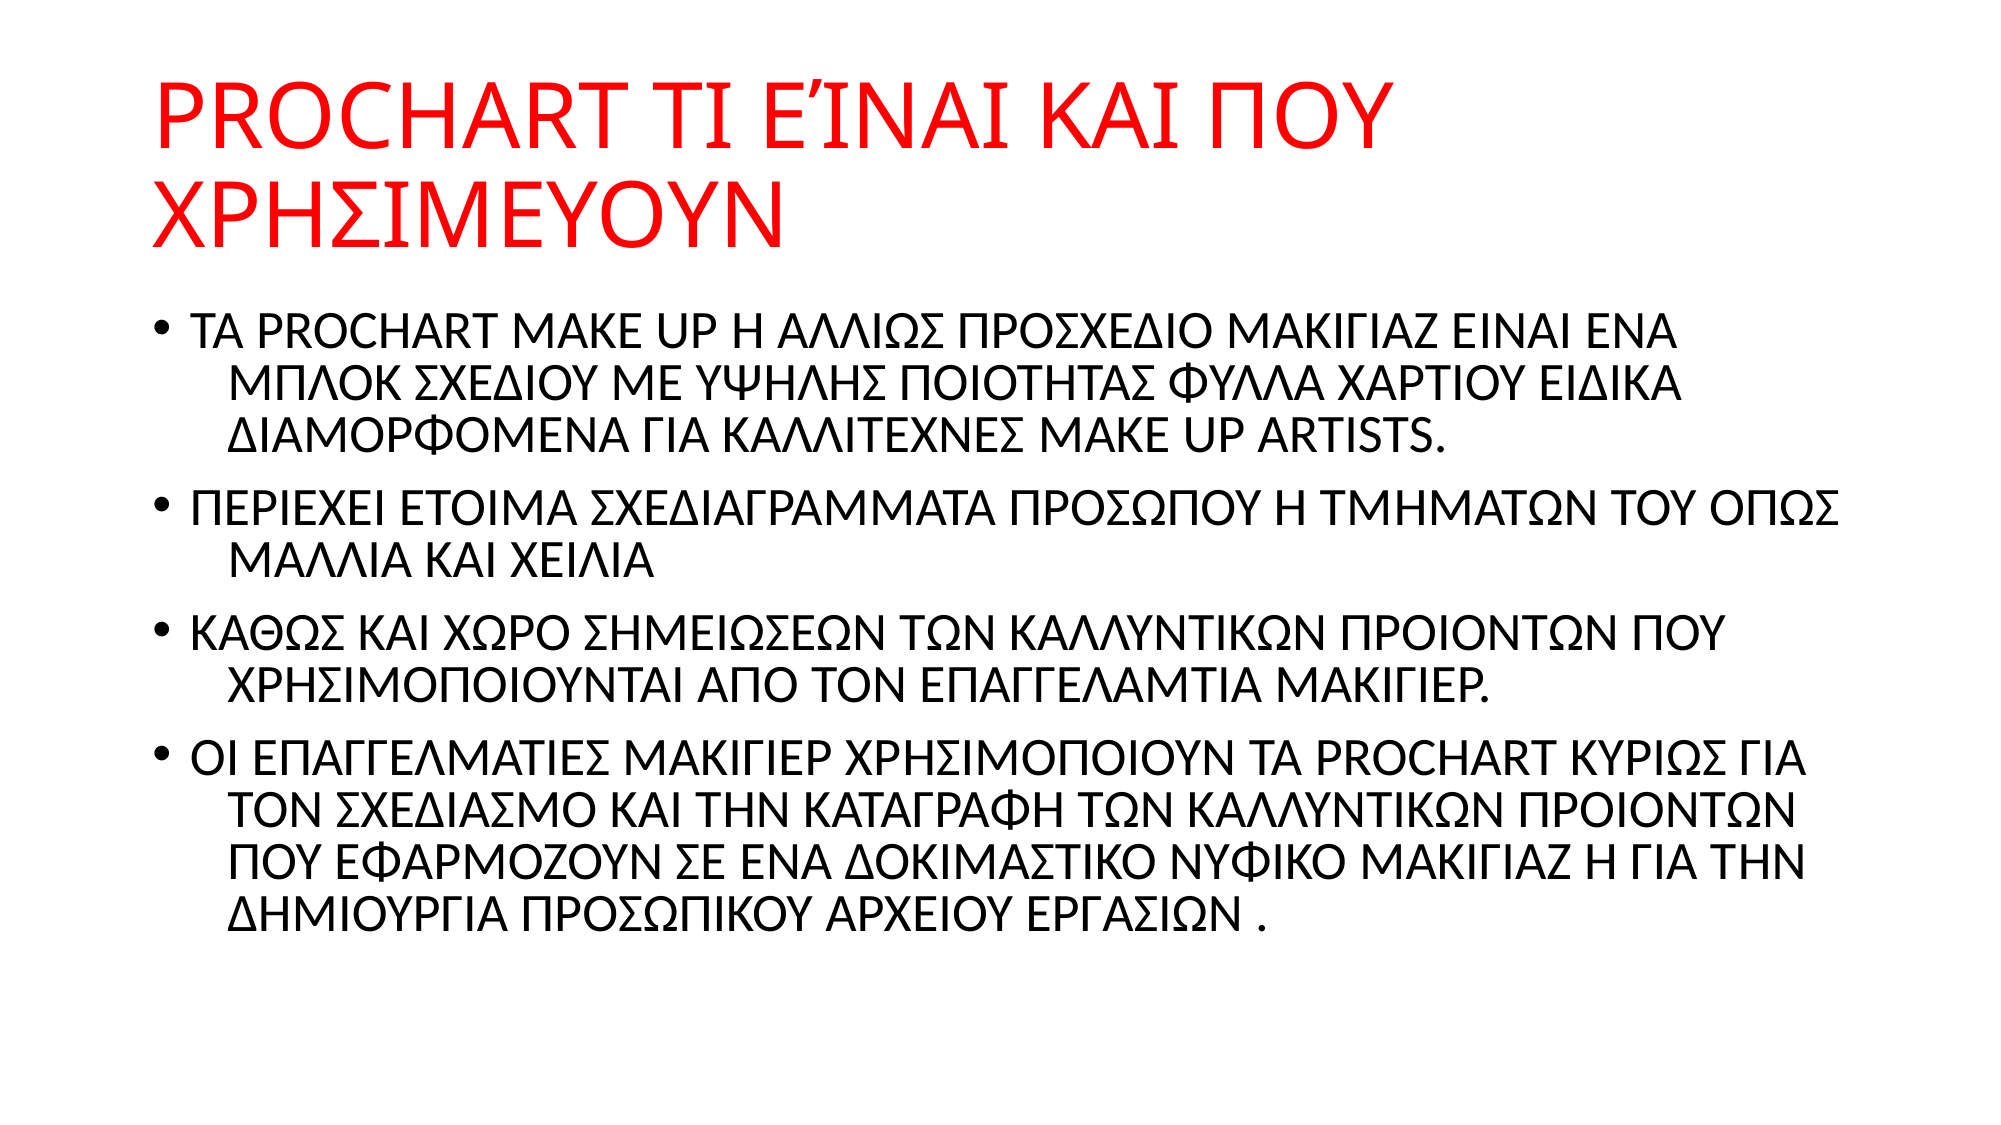

# PROCHART ΤΙ ΕΊΝΑΙ ΚΑΙ ΠΟΥ ΧΡΗΣΙΜΕΥΟΥΝ
ΤΑ PROCHART MAKE UP Ή ΑΛΛΙΩΣ ΠΡΟΣΧΕΔΙΟ ΜΑΚΙΓΙΑΖ ΕΊΝΑΙ ΈΝΑ ΜΠΛΟΚ ΣΧΕΔΙΟΥ ΜΕ ΥΨΗΛΗΣ ΠΟΙΟΤΗΤΑΣ ΦΥΛΛΑ ΧΑΡΤΙΟΥ ΕΙΔΙΚΑ ΔΙΑΜΟΡΦΟΜΕΝΑ ΓΙΑ ΚΑΛΛΙΤΕΧΝΕΣ MAKE UP ARTISTS.
ΠΕΡΙΕΧΕΙ ΕΤΟΙΜΑ ΣΧΕΔΙΑΓΡΑΜΜΑΤΑ ΠΡΟΣΩΠΟΥ Ή ΤΜΗΜΑΤΩΝ ΤΟΥ ΌΠΩΣ ΜΑΛΛΙΑ ΚΑΙ ΧΕΙΛΙΑ
ΚΑΘΩΣ ΚΑΙ ΧΩΡΟ ΣΗΜΕΙΩΣΕΩΝ ΤΩΝ ΚΑΛΛΥΝΤΙΚΩΝ ΠΡΟΙΟΝΤΩΝ ΠΟΥ ΧΡΗΣΙΜΟΠΟΙΟΥΝΤΑΙ ΑΠΌ ΤΟΝ ΕΠΑΓΓΕΛΑΜΤΙΑ ΜΑΚΙΓΙΕΡ.
ΟΙ ΕΠΑΓΓΕΛΜΑΤΙΕΣ ΜΑΚΙΓΙΕΡ ΧΡΗΣΙΜΟΠΟΙΟΥΝ ΤΑ PROCHART ΚΥΡΙΩΣ ΓΙΑ ΤΟΝ ΣΧΕΔΙΑΣΜΟ ΚΑΙ ΤΗΝ ΚΑΤΑΓΡΑΦΗ ΤΩΝ ΚΑΛΛΥΝΤΙΚΩΝ ΠΡΟΙΟΝΤΩΝ ΠΟΥ ΕΦΑΡΜΟΖΟΥΝ ΣΕ ΈΝΑ ΔΟΚΙΜΑΣΤΙΚΟ ΝΥΦΙΚΟ ΜΑΚΙΓΙΑΖ Ή ΓΙΑ ΤΗΝ ΔΗΜΙΟΥΡΓΙΑ ΠΡΟΣΩΠΙΚΟΥ ΑΡΧΕΙΟΥ ΕΡΓΑΣΙΩΝ .